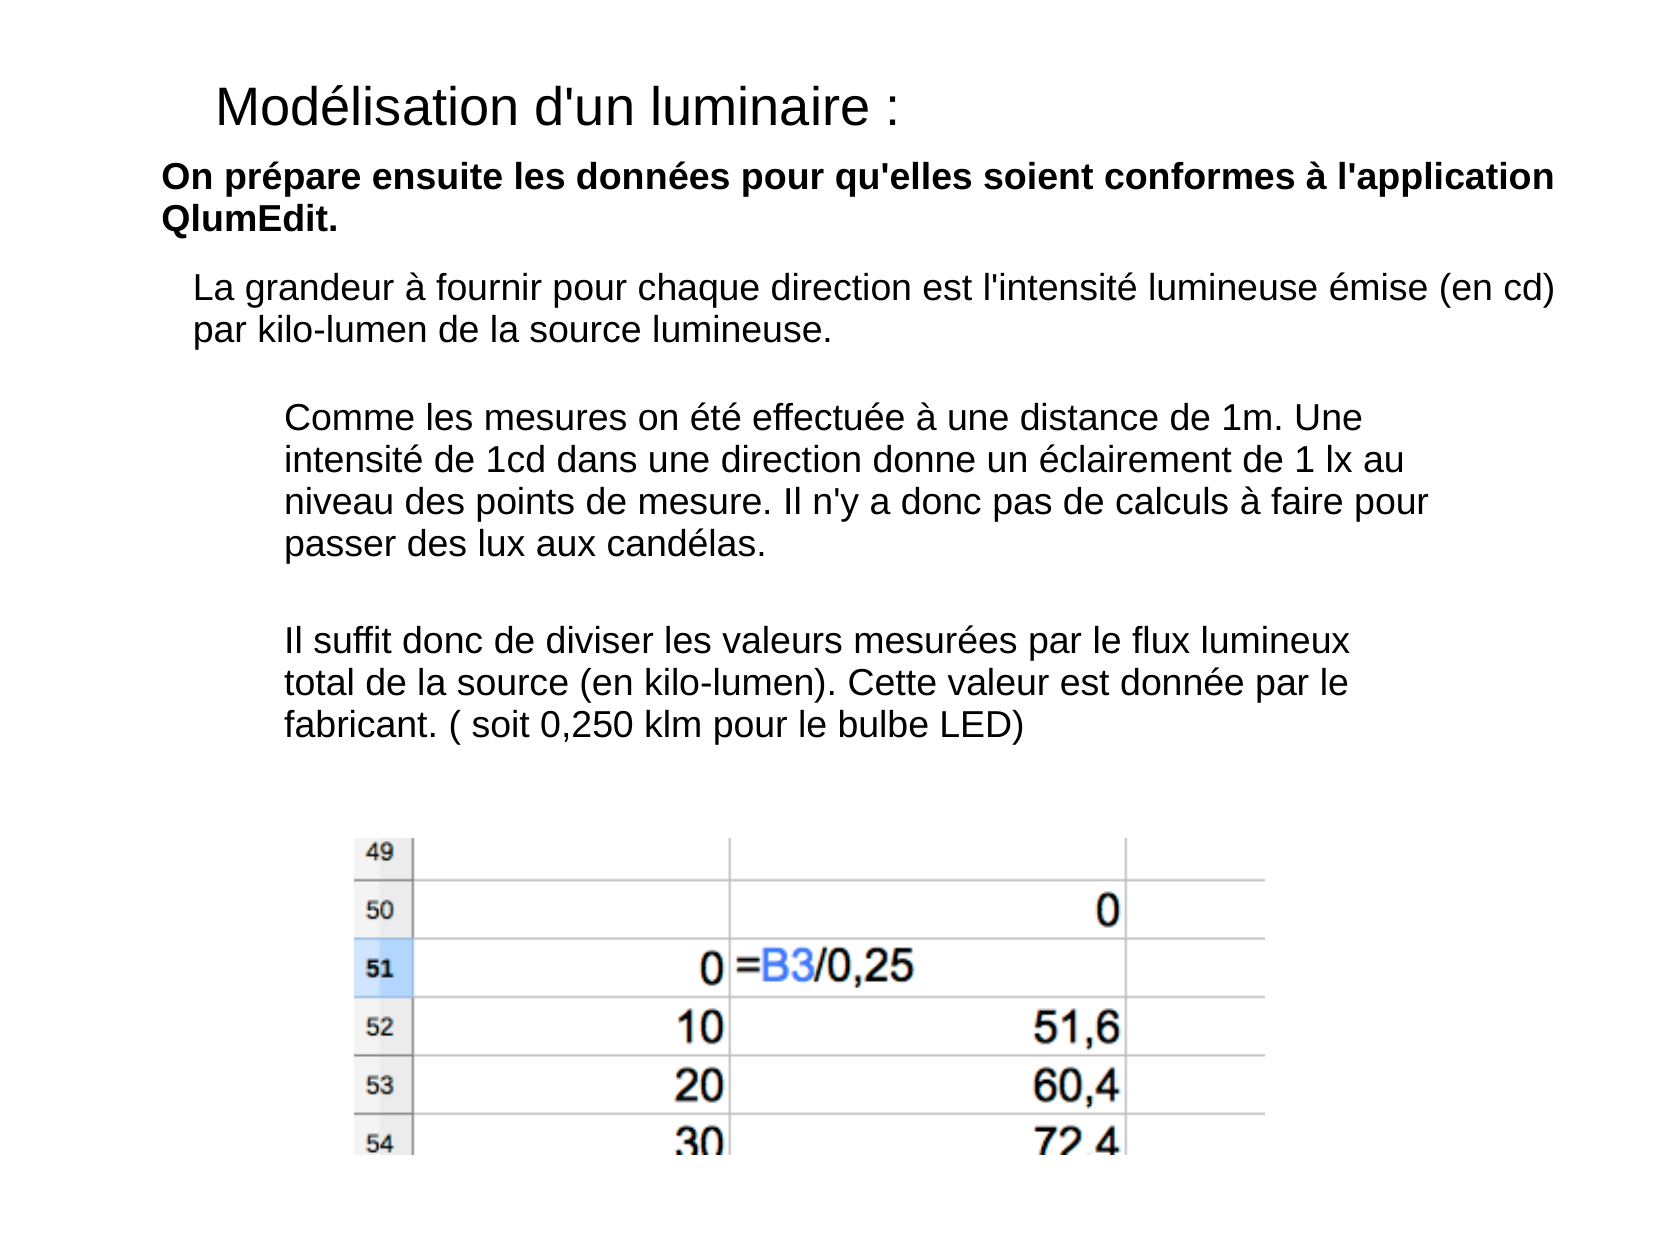

Modélisation d'un luminaire :
On prépare ensuite les données pour qu'elles soient conformes à l'application QlumEdit.
La grandeur à fournir pour chaque direction est l'intensité lumineuse émise (en cd) par kilo-lumen de la source lumineuse.
Comme les mesures on été effectuée à une distance de 1m. Une intensité de 1cd dans une direction donne un éclairement de 1 lx au niveau des points de mesure. Il n'y a donc pas de calculs à faire pour passer des lux aux candélas.
Il suffit donc de diviser les valeurs mesurées par le flux lumineux total de la source (en kilo-lumen). Cette valeur est donnée par le fabricant. ( soit 0,250 klm pour le bulbe LED)